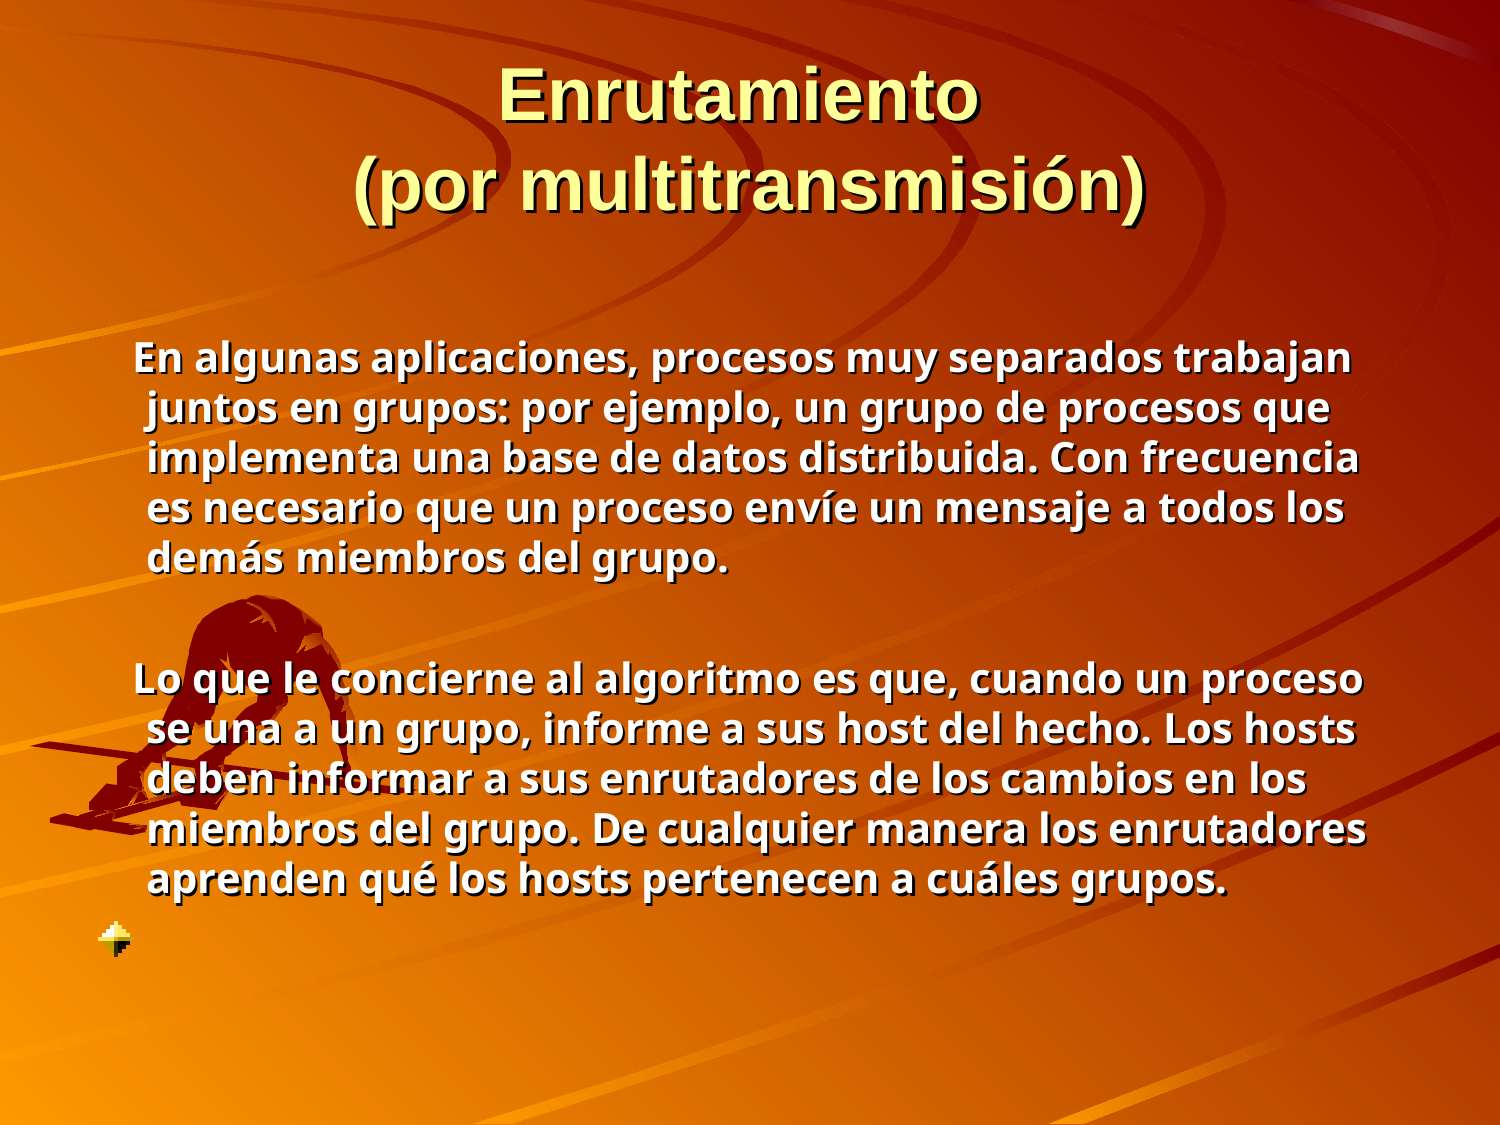

# Enrutamiento (por multitransmisión)
 En algunas aplicaciones, procesos muy separados trabajan juntos en grupos: por ejemplo, un grupo de procesos que implementa una base de datos distribuida. Con frecuencia es necesario que un proceso envíe un mensaje a todos los demás miembros del grupo.
 Lo que le concierne al algoritmo es que, cuando un proceso se una a un grupo, informe a sus host del hecho. Los hosts deben informar a sus enrutadores de los cambios en los miembros del grupo. De cualquier manera los enrutadores aprenden qué los hosts pertenecen a cuáles grupos.